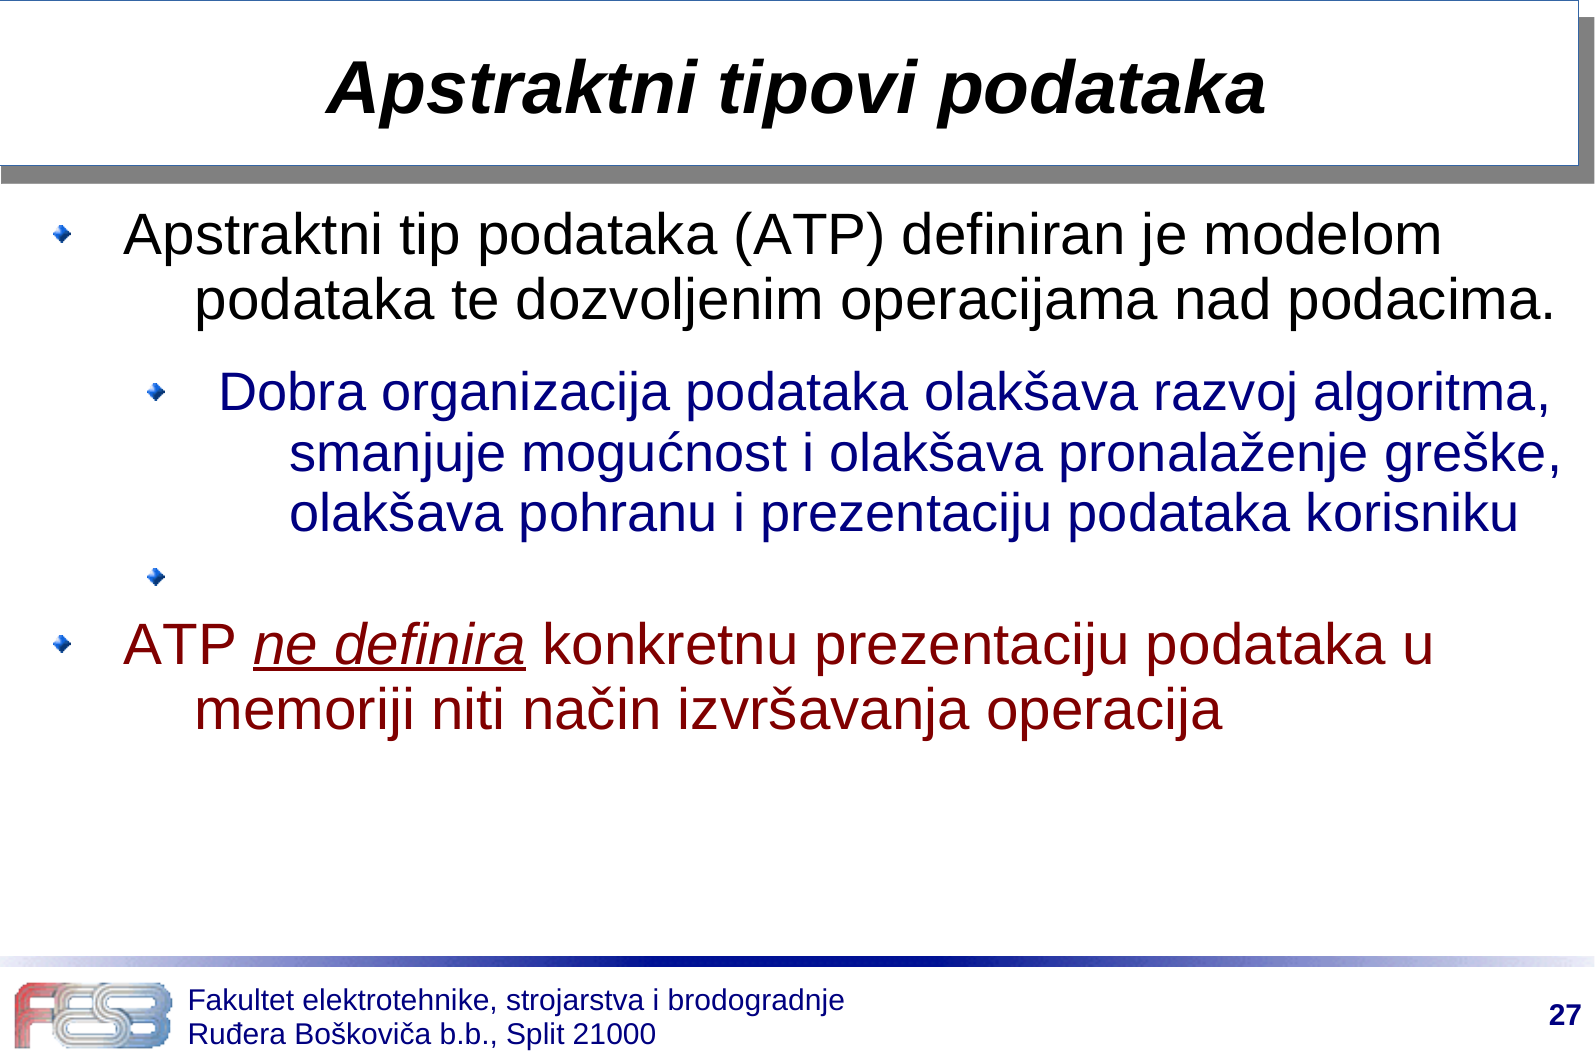

# Apstraktni tipovi podataka
Apstraktni tip podataka (ATP) definiran je modelom podataka te dozvoljenim operacijama nad podacima.
Dobra organizacija podataka olakšava razvoj algoritma, smanjuje mogućnost i olakšava pronalaženje greške, olakšava pohranu i prezentaciju podataka korisniku
ATP ne definira konkretnu prezentaciju podataka u memoriji niti način izvršavanja operacija